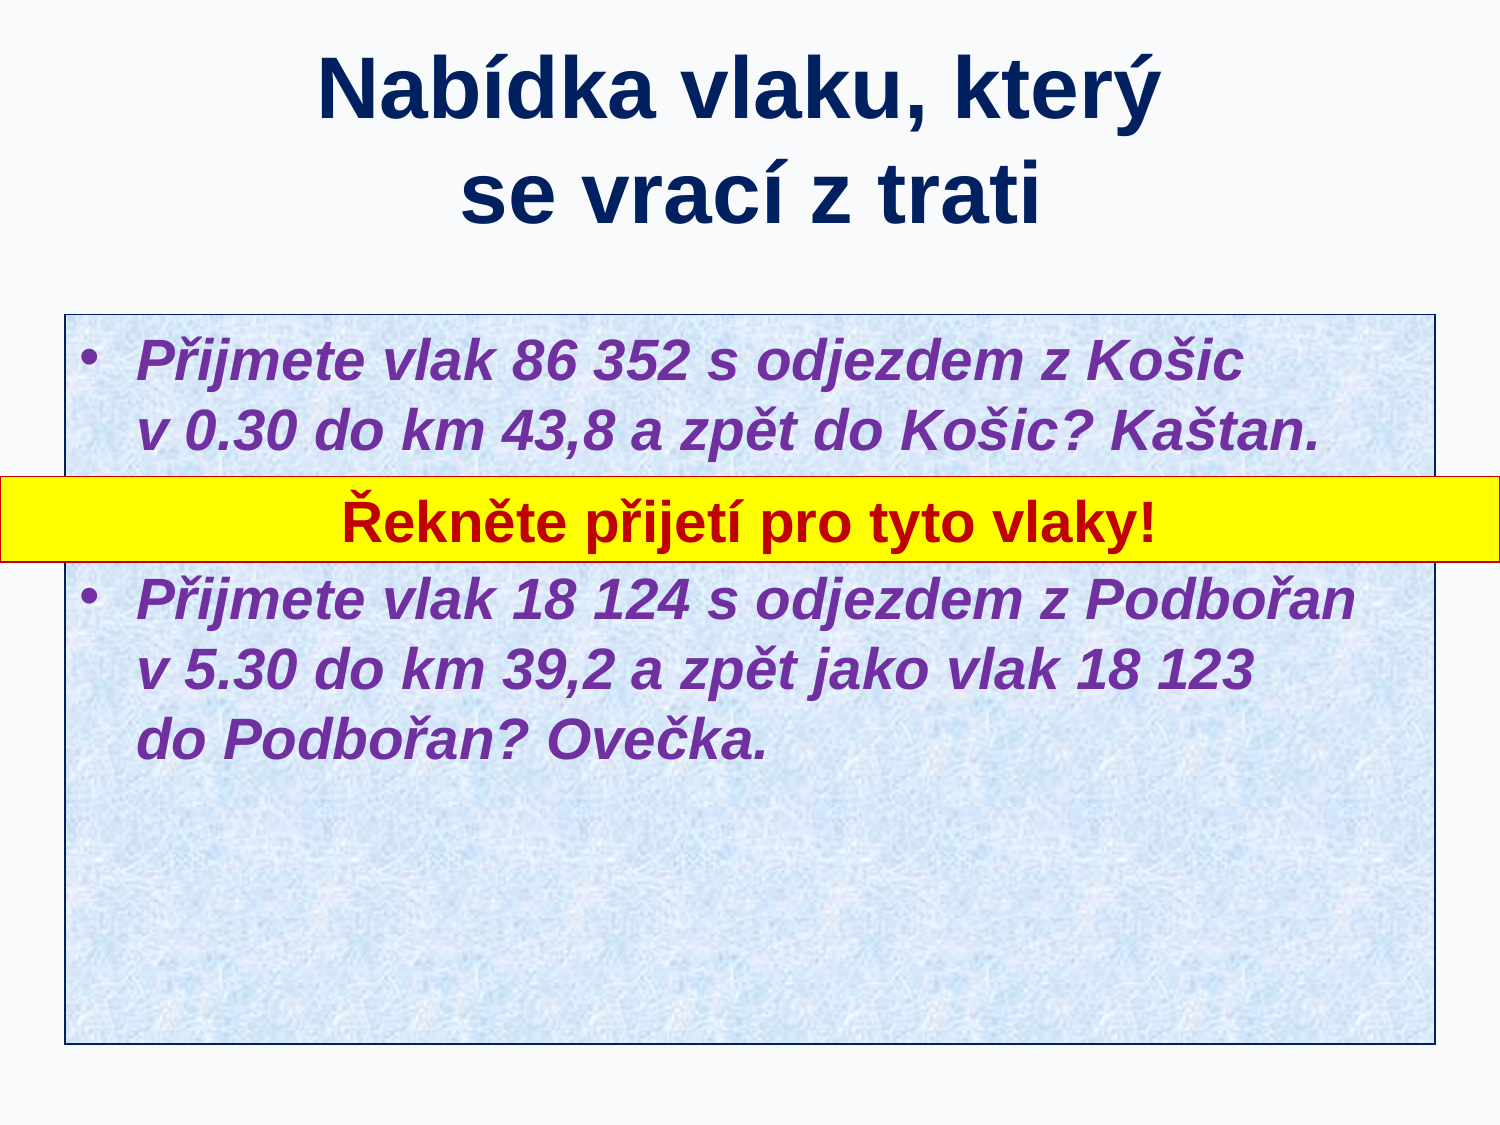

# Nabídka vlaku, který se vrací z trati
Přijmete vlak 86 352 s odjezdem z Košic
v 0.30 do km 43,8 a zpět do Košic? Kaštan.
nebo jiný případ:
Přijmete vlak 18 124 s odjezdem z Podbořan
v 5.30 do km 39,2 a zpět jako vlak 18 123
do Podbořan? Ovečka.
Řekněte přijetí pro tyto vlaky!